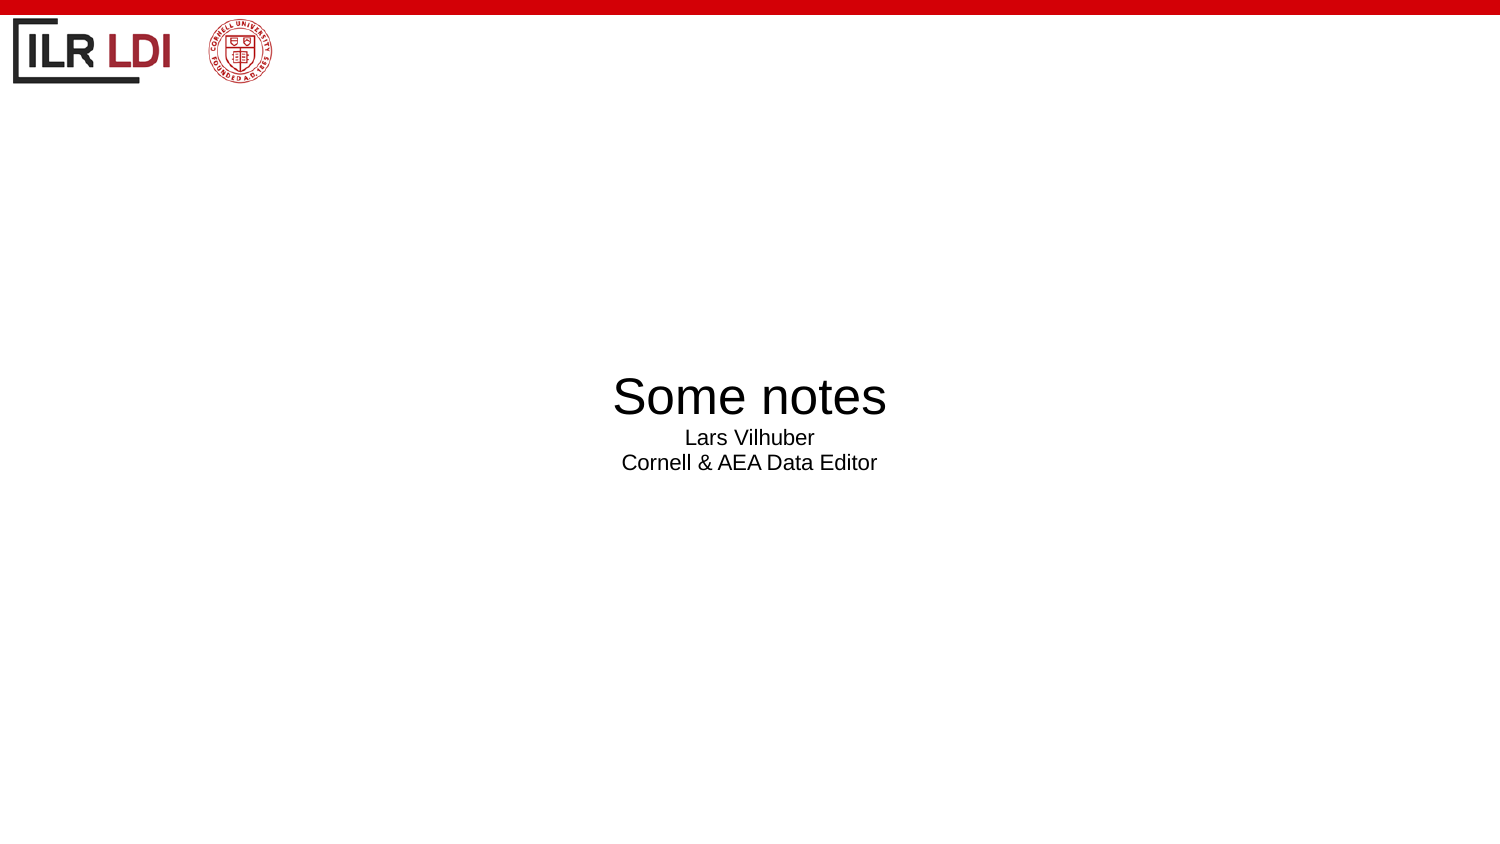

# Some notes Lars Vilhuber Cornell & AEA Data Editor